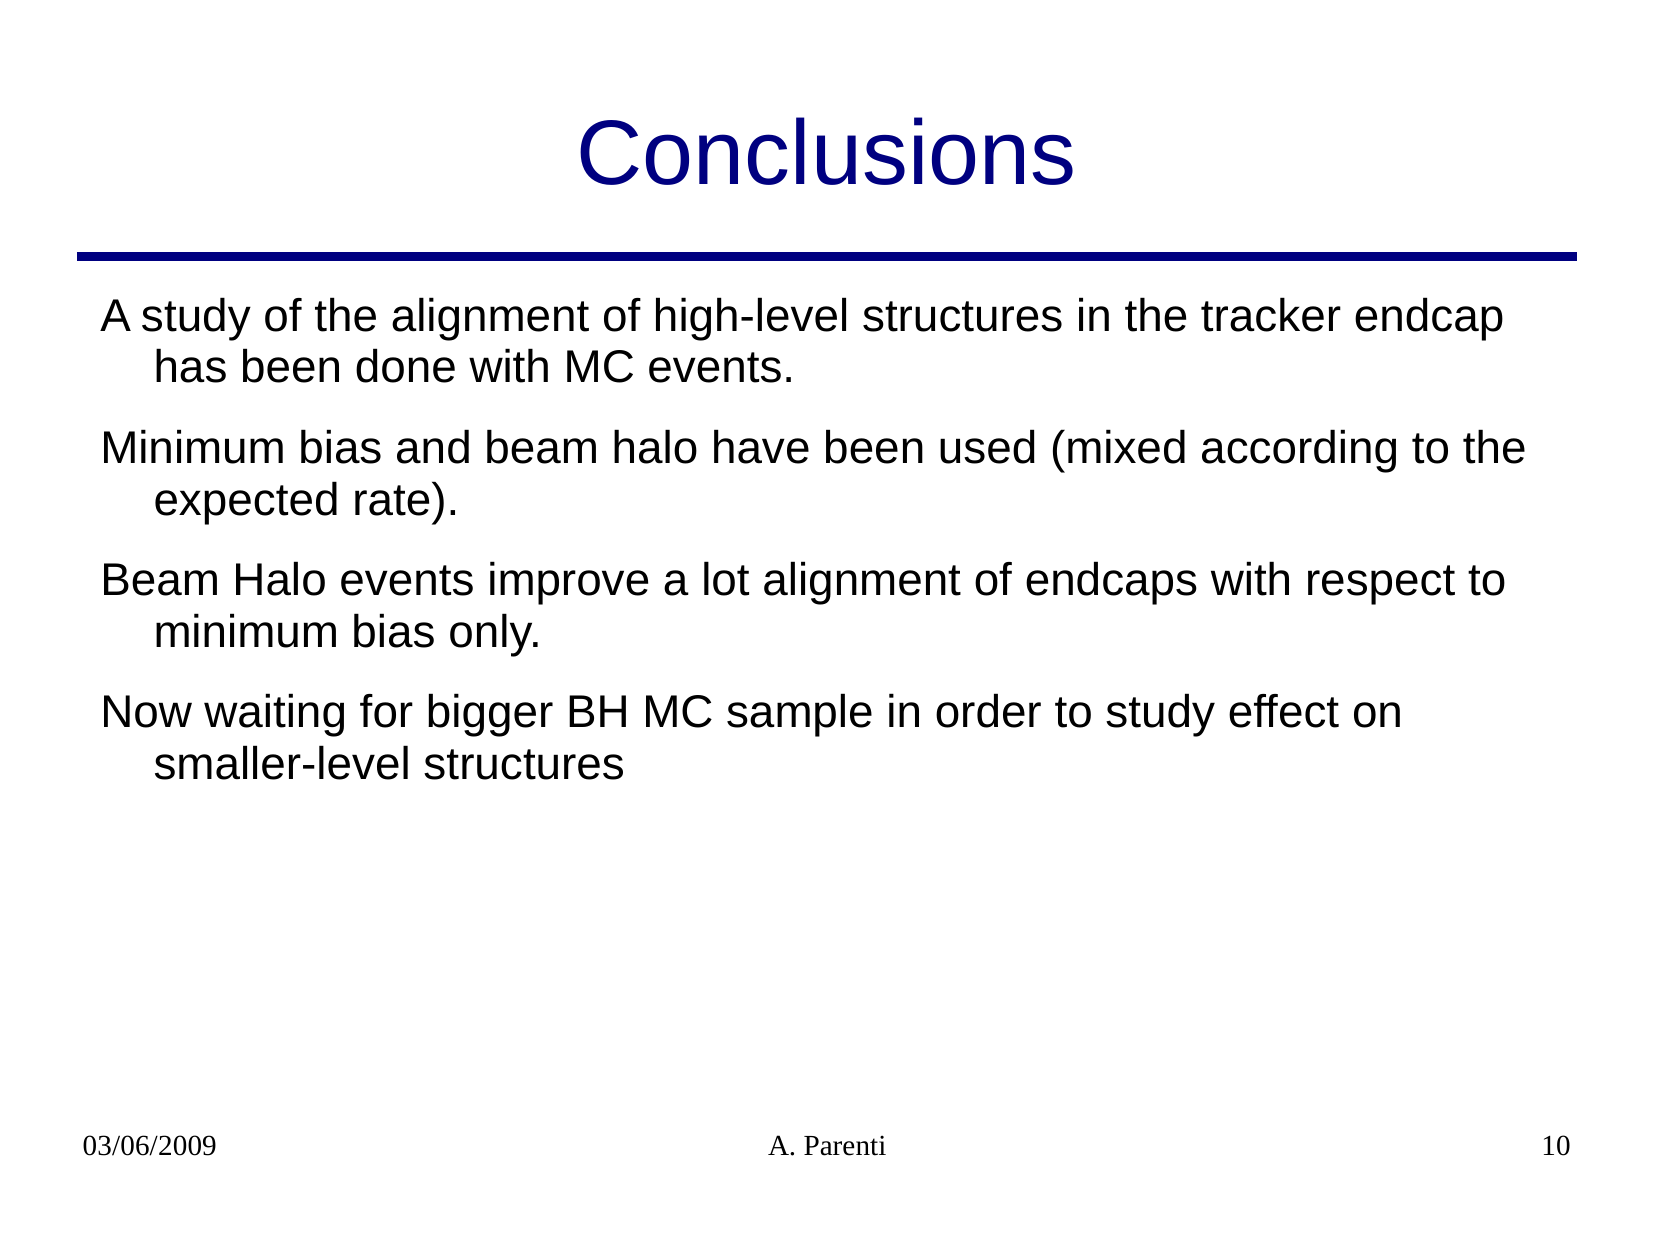

# Conclusions
A study of the alignment of high-level structures in the tracker endcap has been done with MC events.
Minimum bias and beam halo have been used (mixed according to the expected rate).
Beam Halo events improve a lot alignment of endcaps with respect to minimum bias only.
Now waiting for bigger BH MC sample in order to study effect on smaller-level structures
10